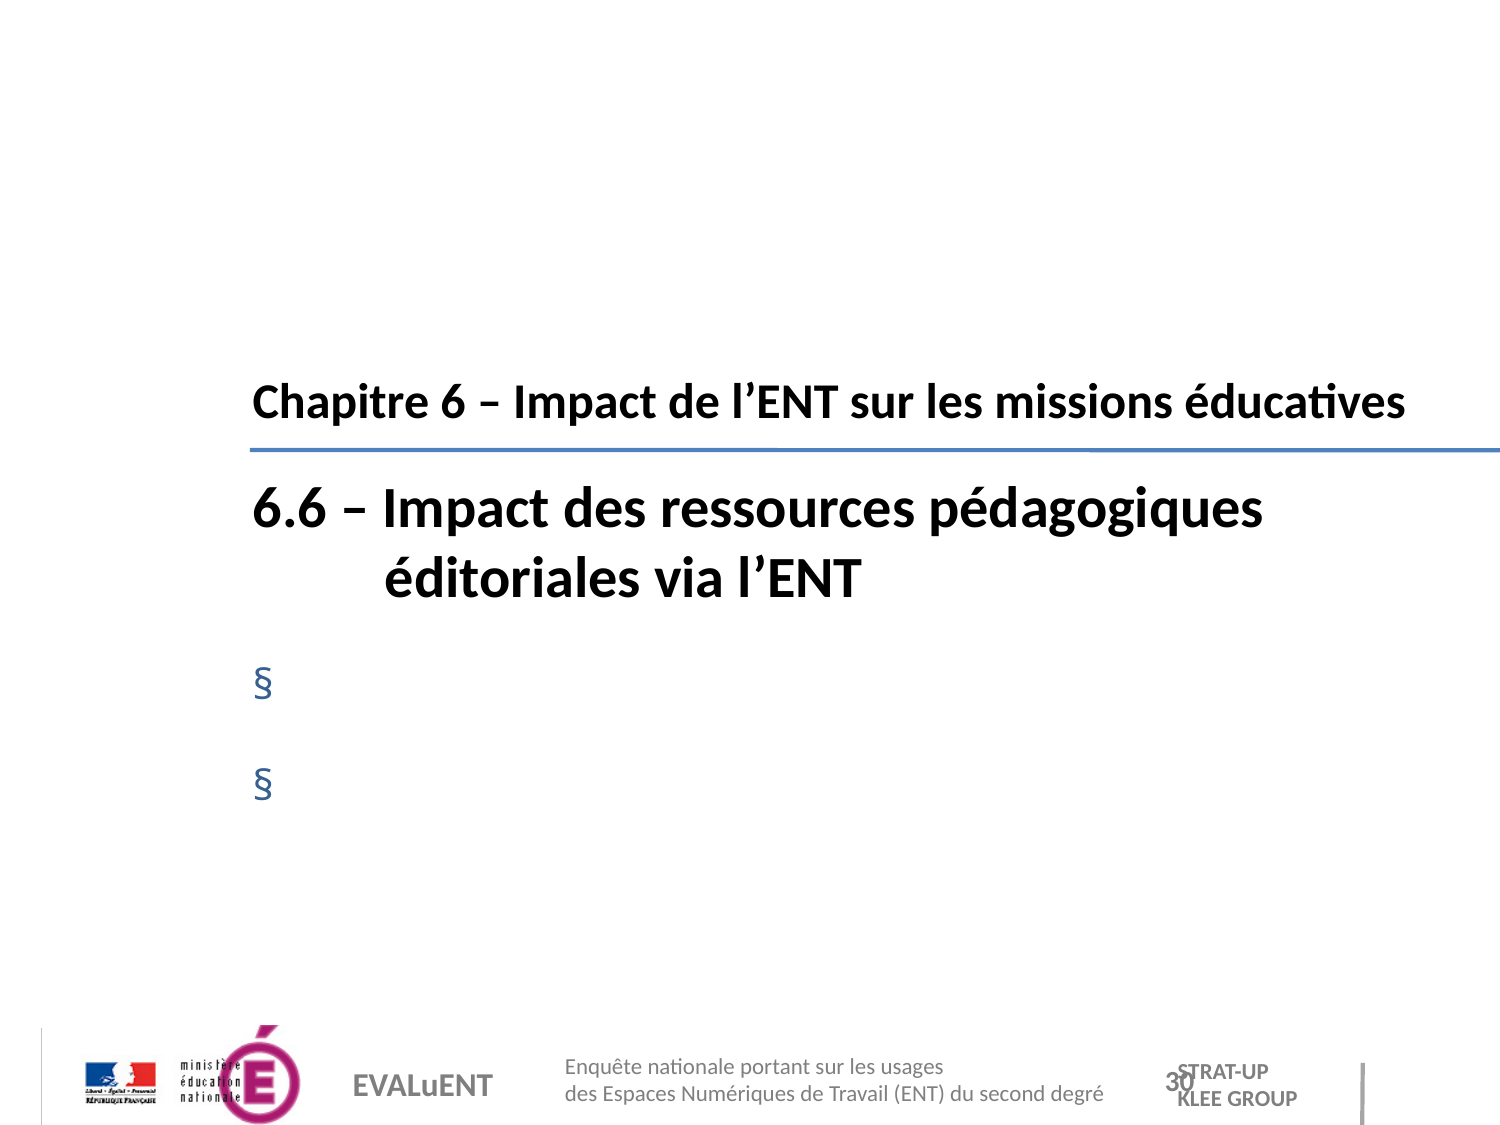

Chapitre 6 – Impact de l’ENT sur les missions éducatives
6.6 – Impact des ressources pédagogiques
 éditoriales via l’ENT